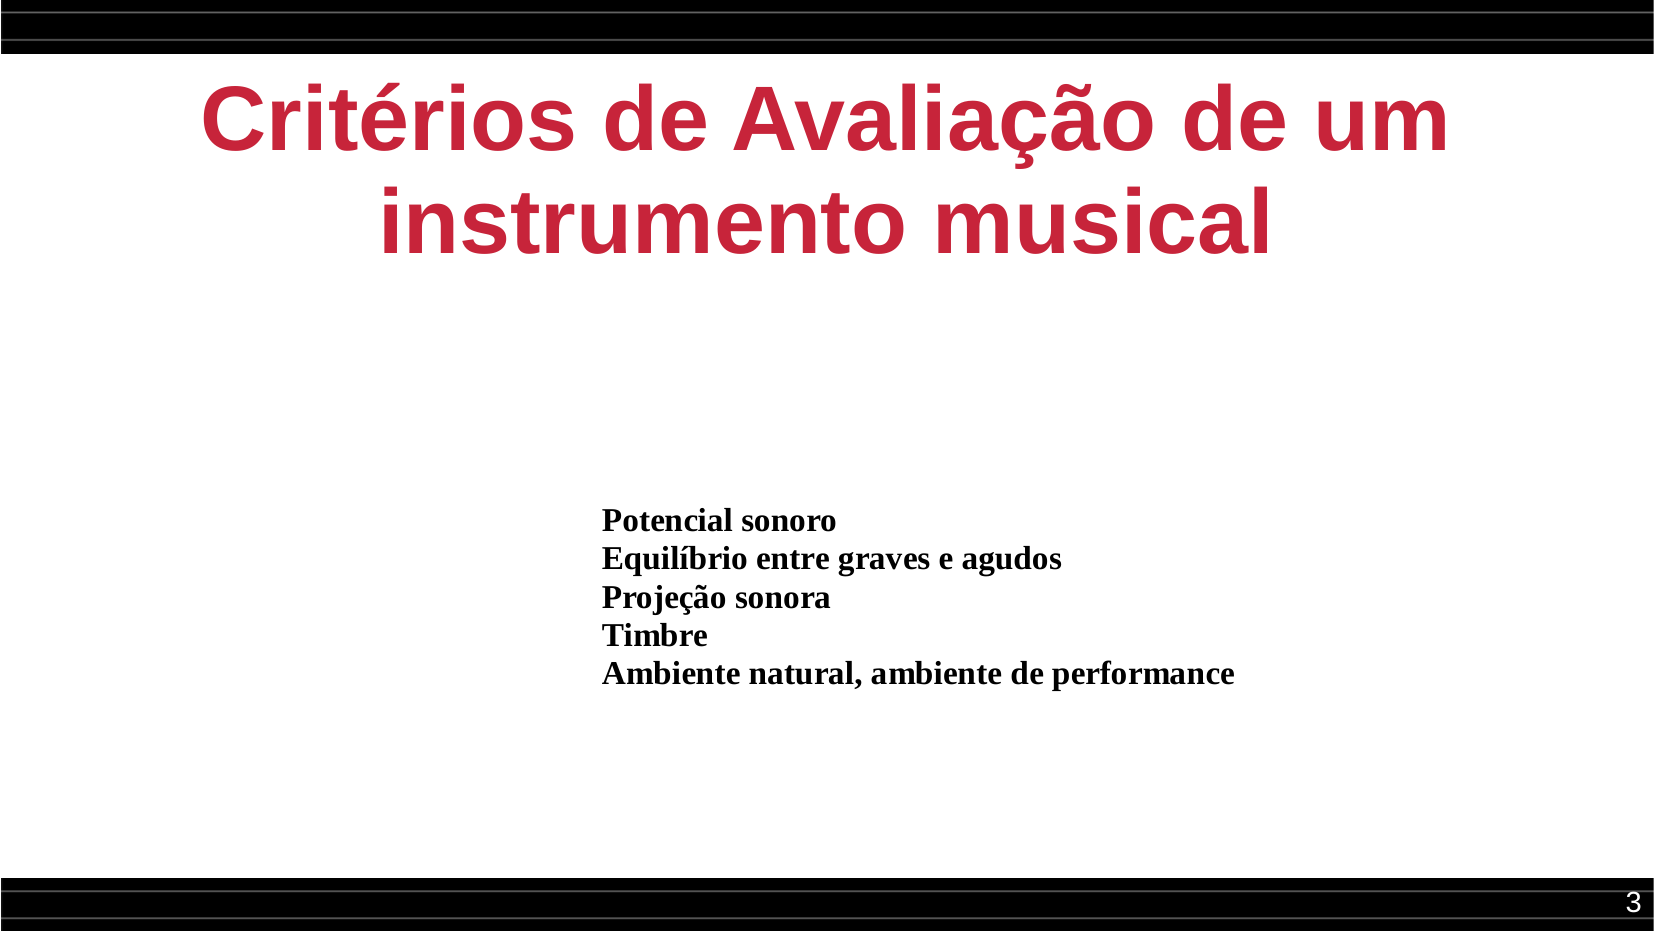

# Critérios de Avaliação de um instrumento musical